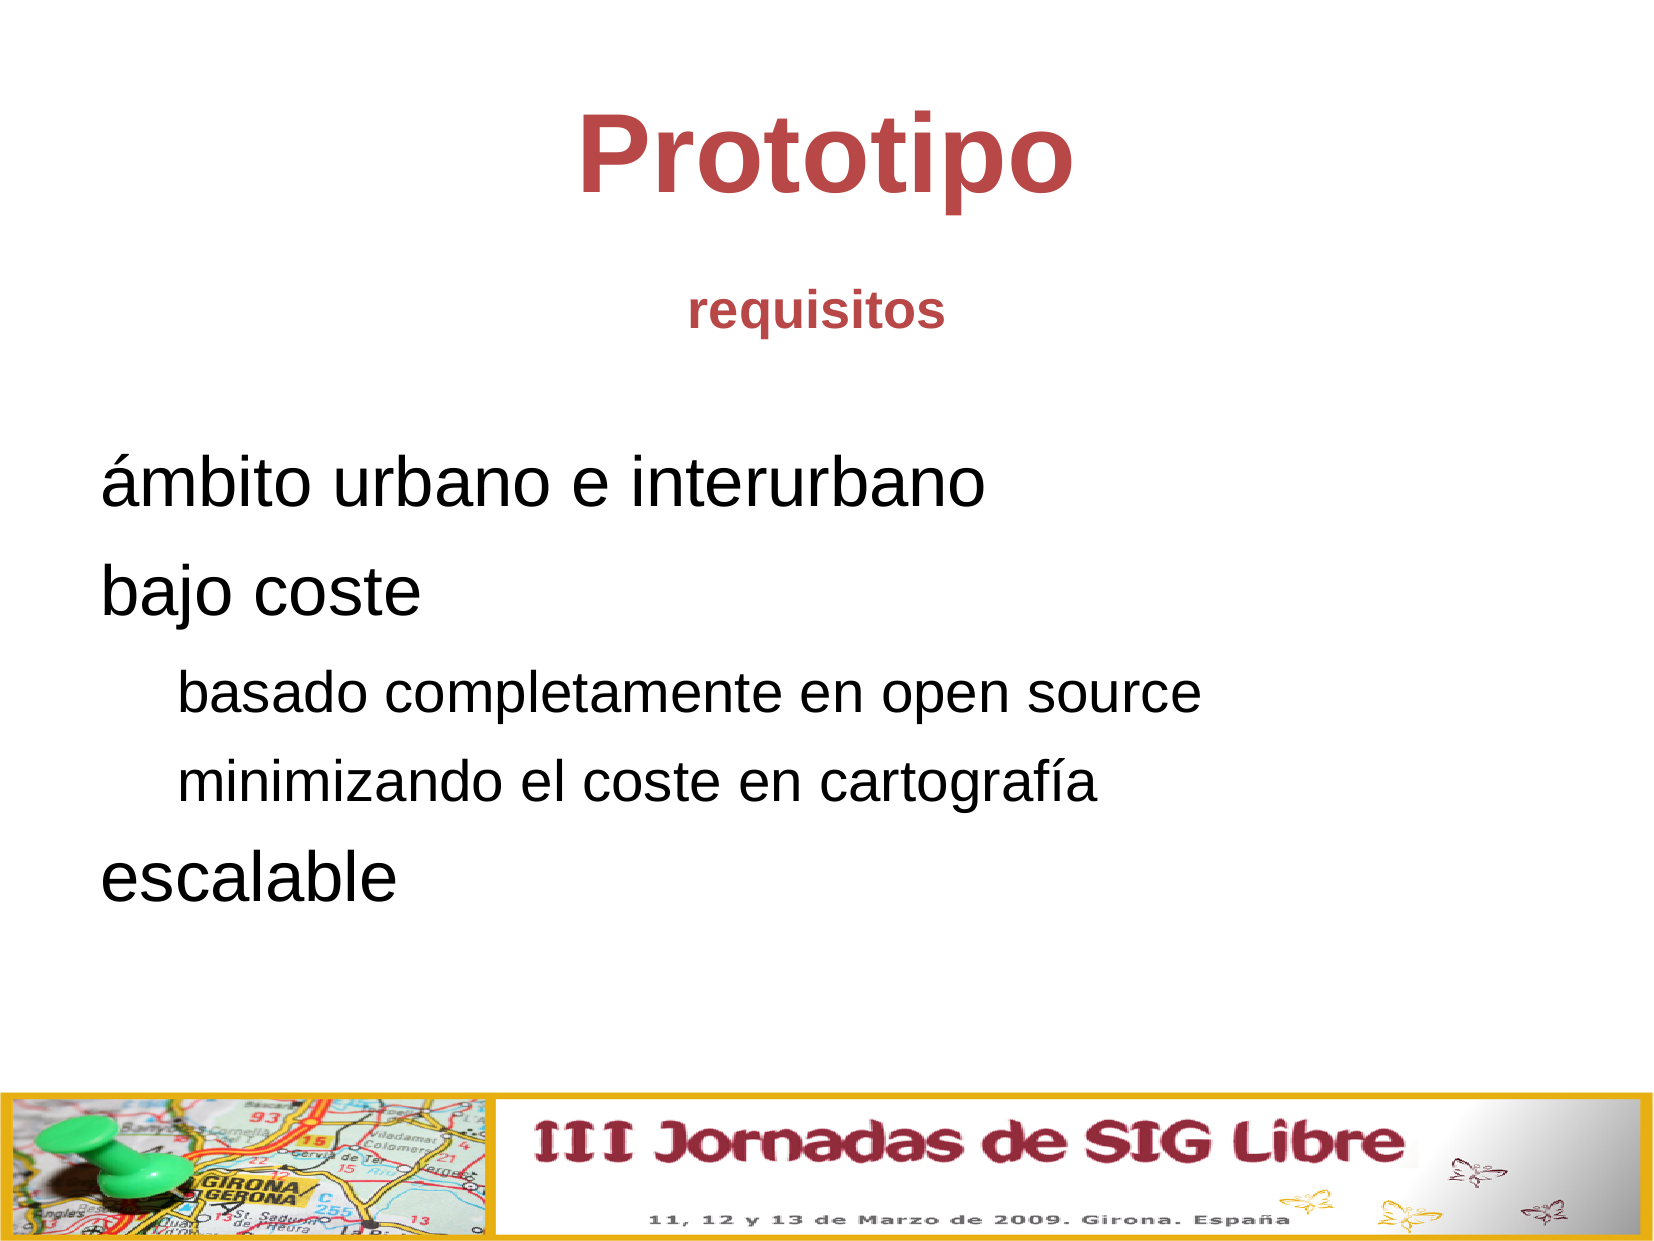

# Prototipo
requisitos
ámbito urbano e interurbano
bajo coste
basado completamente en open source
minimizando el coste en cartografía
escalable